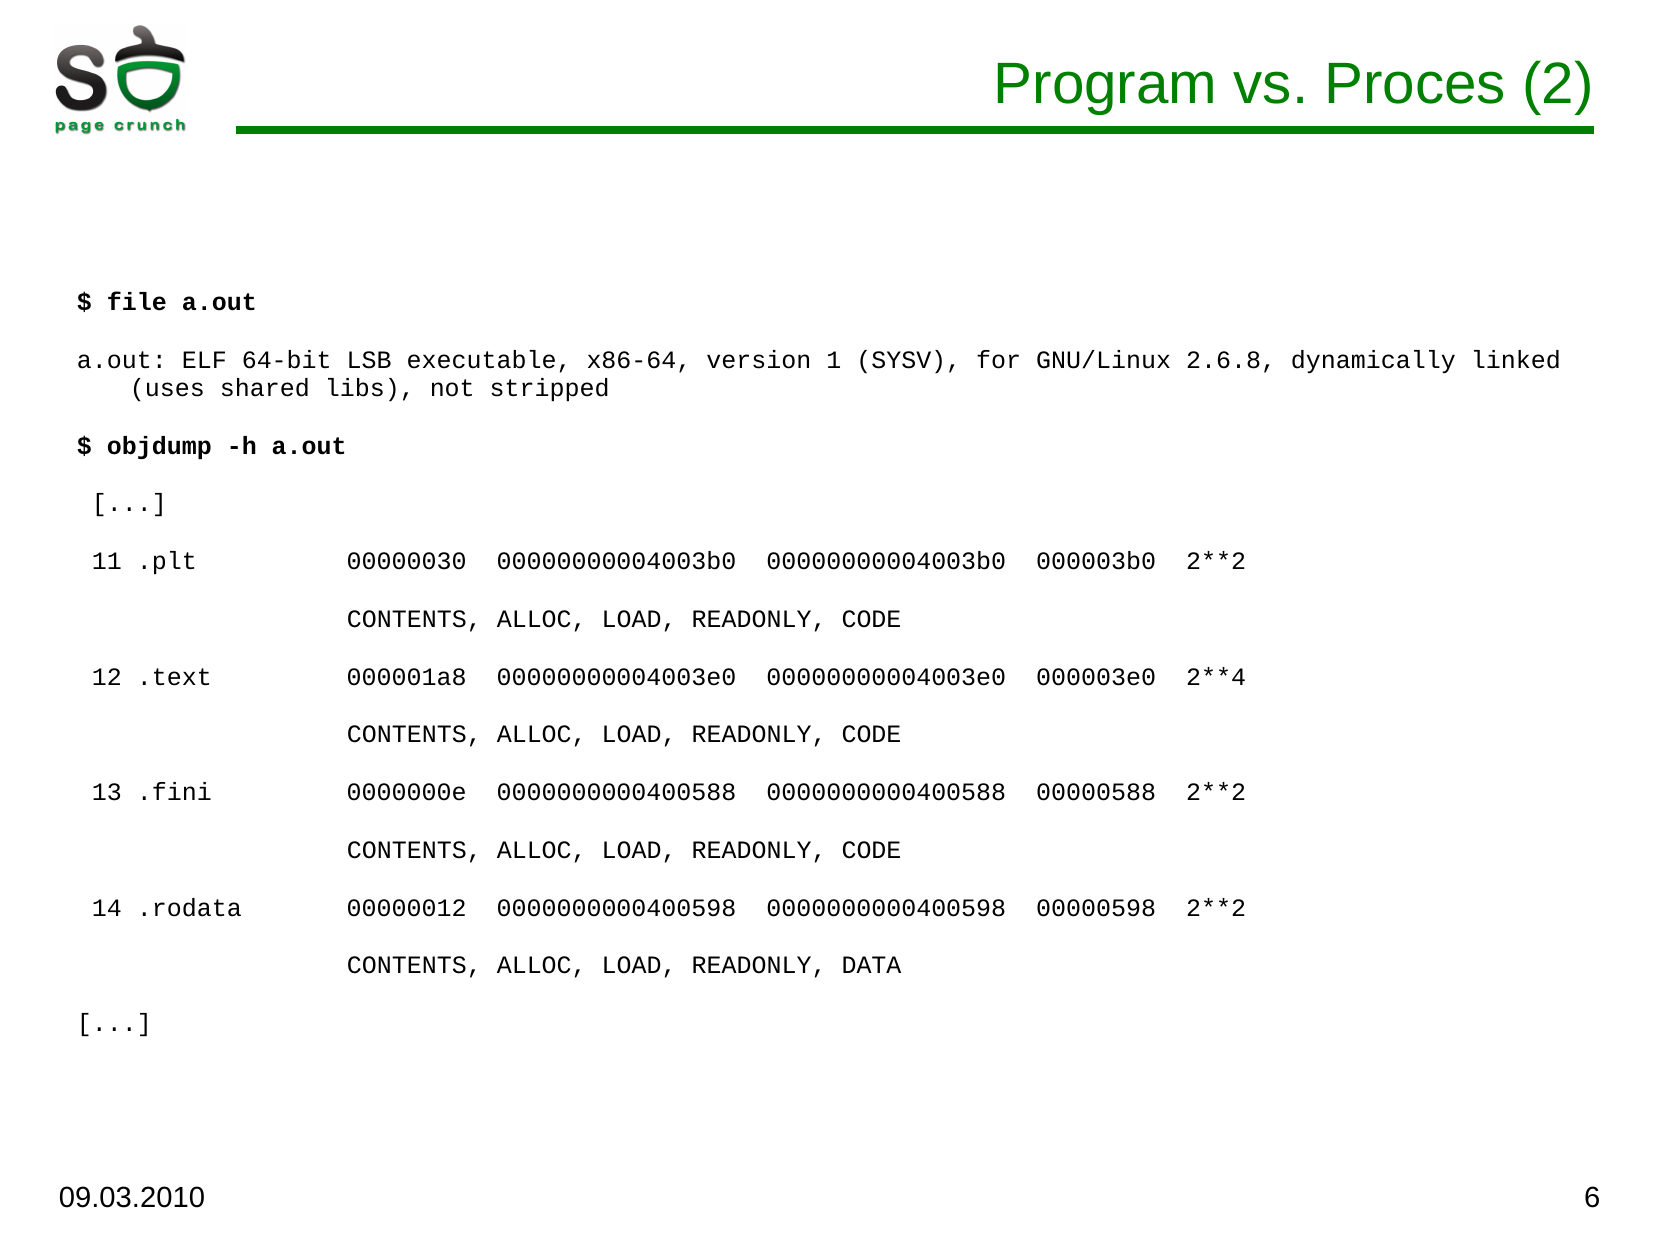

# Program vs. Proces (2)
$ file a.out
a.out: ELF 64-bit LSB executable, x86-64, version 1 (SYSV), for GNU/Linux 2.6.8, dynamically linked (uses shared libs), not stripped
$ objdump -h a.out
 [...]
 11 .plt 00000030 00000000004003b0 00000000004003b0 000003b0 2**2
 CONTENTS, ALLOC, LOAD, READONLY, CODE
 12 .text 000001a8 00000000004003e0 00000000004003e0 000003e0 2**4
 CONTENTS, ALLOC, LOAD, READONLY, CODE
 13 .fini 0000000e 0000000000400588 0000000000400588 00000588 2**2
 CONTENTS, ALLOC, LOAD, READONLY, CODE
 14 .rodata 00000012 0000000000400598 0000000000400598 00000598 2**2
 CONTENTS, ALLOC, LOAD, READONLY, DATA
[...]
09.03.2010
6